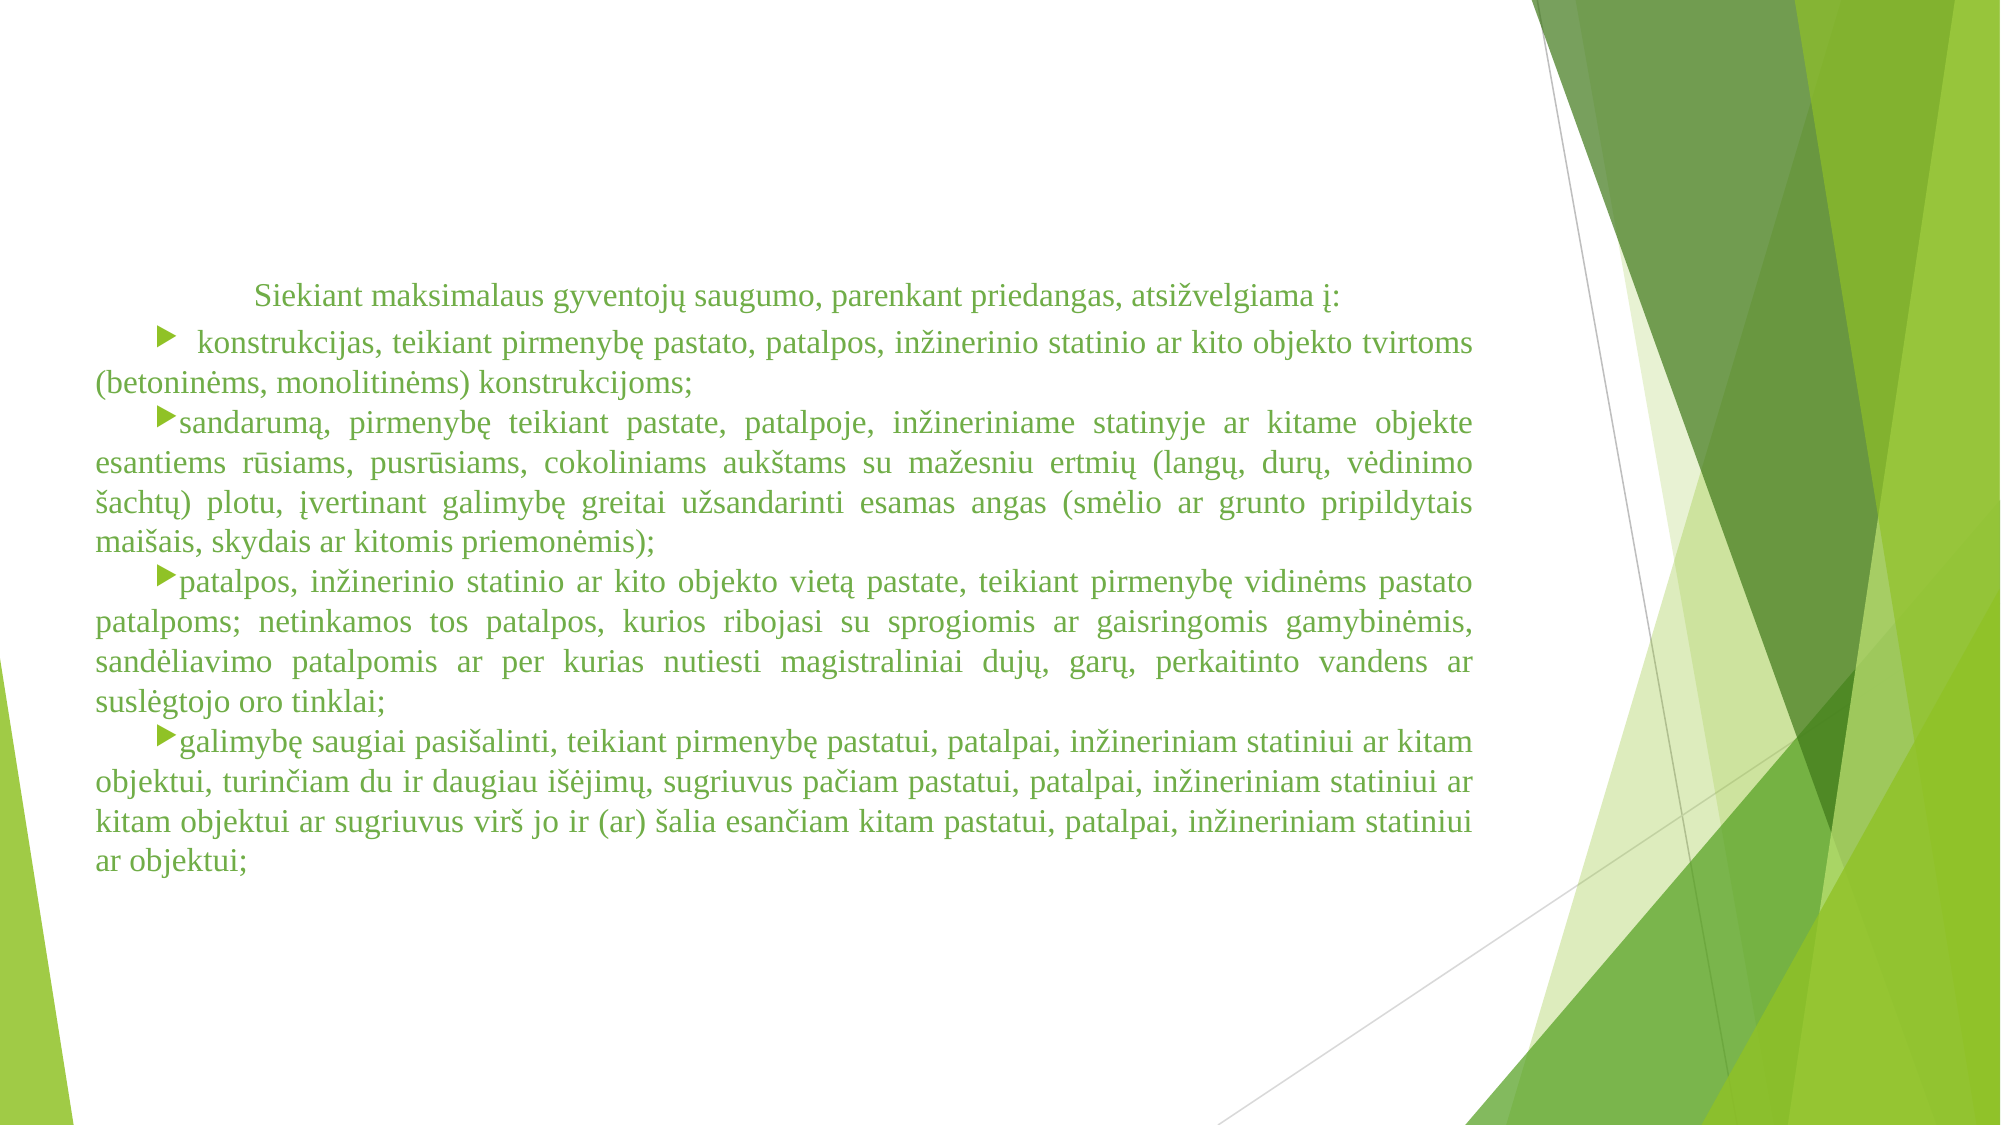

# Siekiant maksimalaus gyventojų saugumo, parenkant priedangas, atsižvelgiama į:
  konstrukcijas, teikiant pirmenybę pastato, patalpos, inžinerinio statinio ar kito objekto tvirtoms (betoninėms, monolitinėms) konstrukcijoms;
sandarumą, pirmenybę teikiant pastate, patalpoje, inžineriniame statinyje ar kitame objekte esantiems rūsiams, pusrūsiams, cokoliniams aukštams su mažesniu ertmių (langų, durų, vėdinimo šachtų) plotu, įvertinant galimybę greitai užsandarinti esamas angas (smėlio ar grunto pripildytais maišais, skydais ar kitomis priemonėmis);
patalpos, inžinerinio statinio ar kito objekto vietą pastate, teikiant pirmenybę vidinėms pastato patalpoms; netinkamos tos patalpos, kurios ribojasi su sprogiomis ar gaisringomis gamybinėmis, sandėliavimo patalpomis ar per kurias nutiesti magistraliniai dujų, garų, perkaitinto vandens ar suslėgtojo oro tinklai;
galimybę saugiai pasišalinti, teikiant pirmenybę pastatui, patalpai, inžineriniam statiniui ar kitam objektui, turinčiam du ir daugiau išėjimų, sugriuvus pačiam pastatui, patalpai, inžineriniam statiniui ar kitam objektui ar sugriuvus virš jo ir (ar) šalia esančiam kitam pastatui, patalpai, inžineriniam statiniui ar objektui;